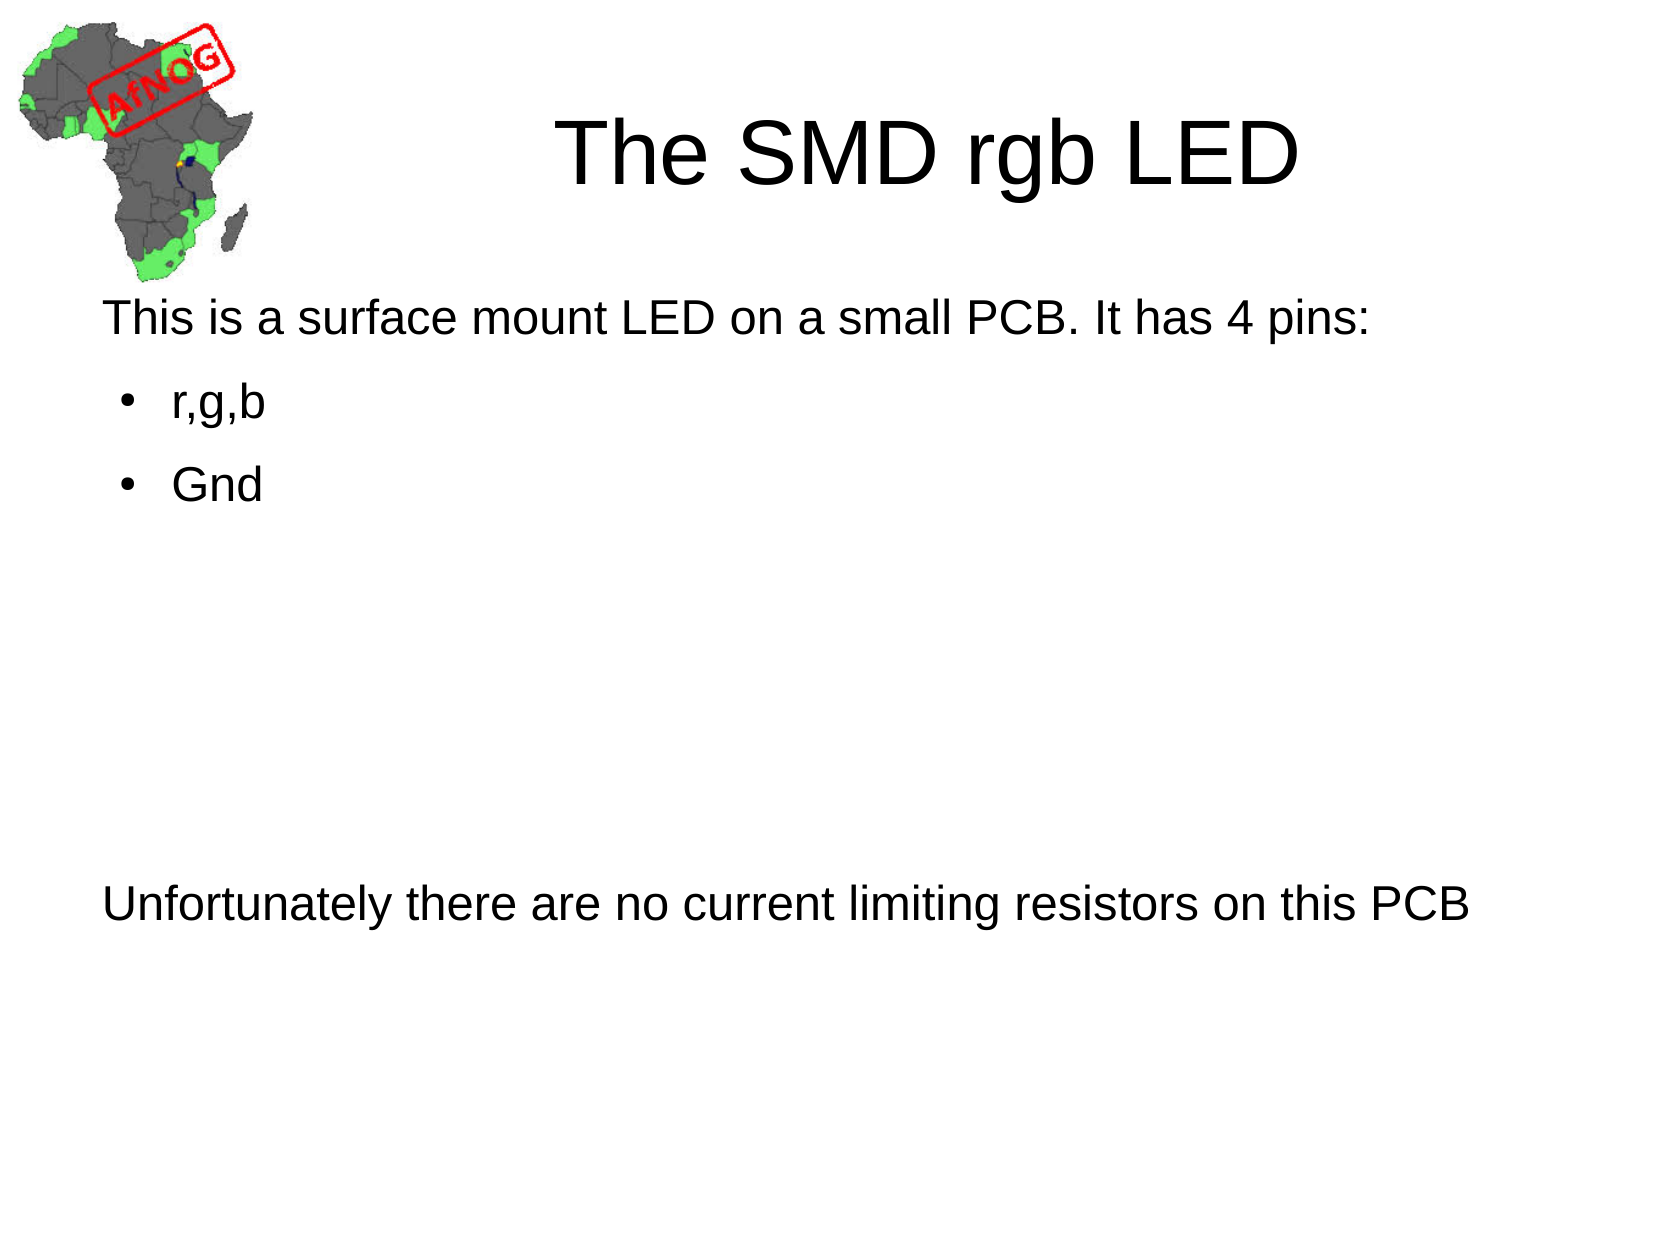

# The SMD rgb LED
This is a surface mount LED on a small PCB. It has 4 pins:
r,g,b
Gnd
Unfortunately there are no current limiting resistors on this PCB